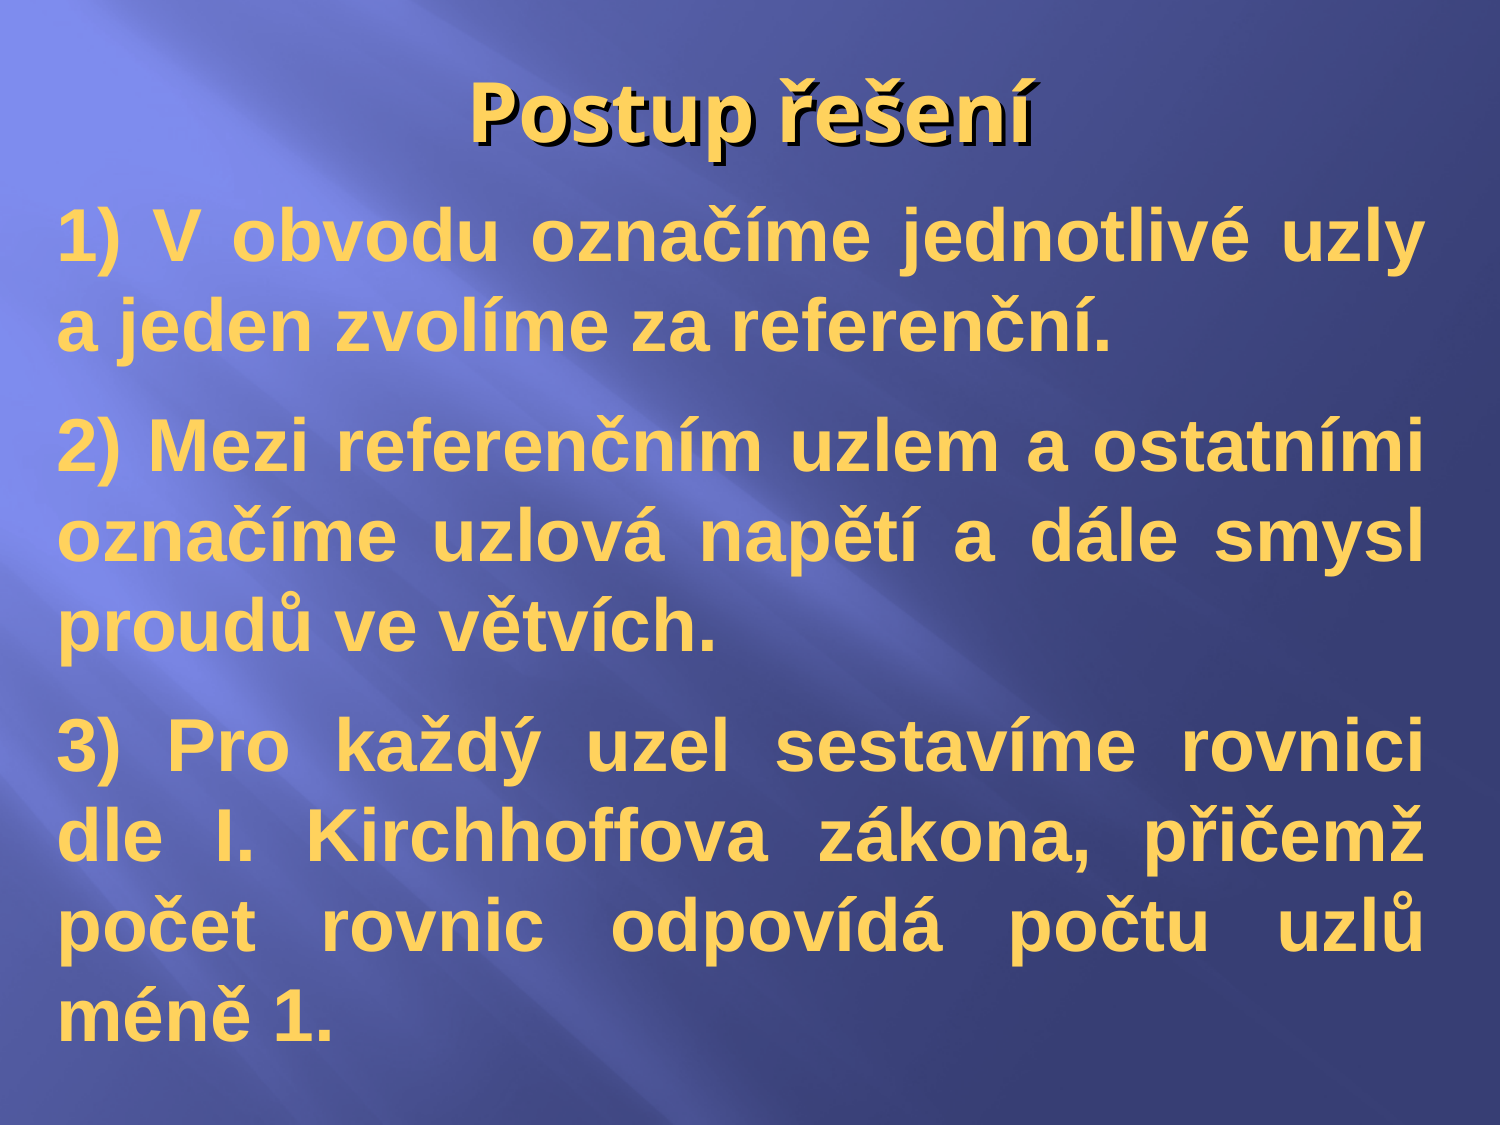

# Postup řešení
1) V obvodu označíme jednotlivé uzly a jeden zvolíme za referenční.
2) Mezi referenčním uzlem a ostatními označíme uzlová napětí a dále smysl proudů ve větvích.
3) Pro každý uzel sestavíme rovnici dle I. Kirchhoffova zákona, přičemž počet rovnic odpovídá počtu uzlů méně 1.